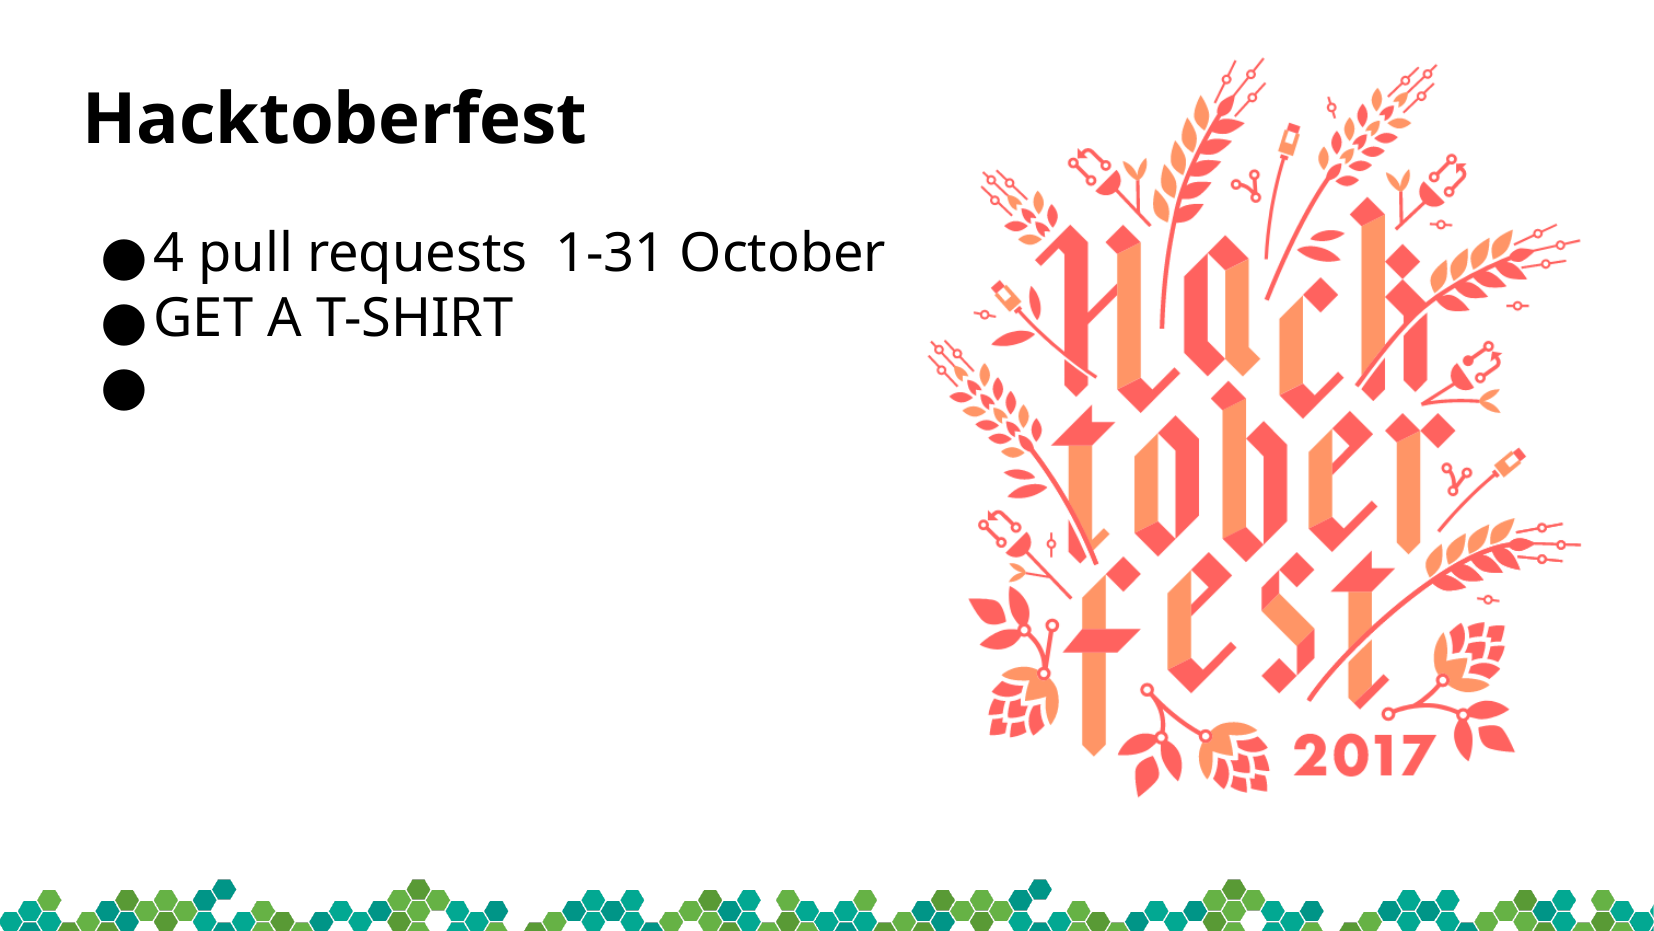

Hacktoberfest
4 pull requests 1-31 October
GET A T-SHIRT